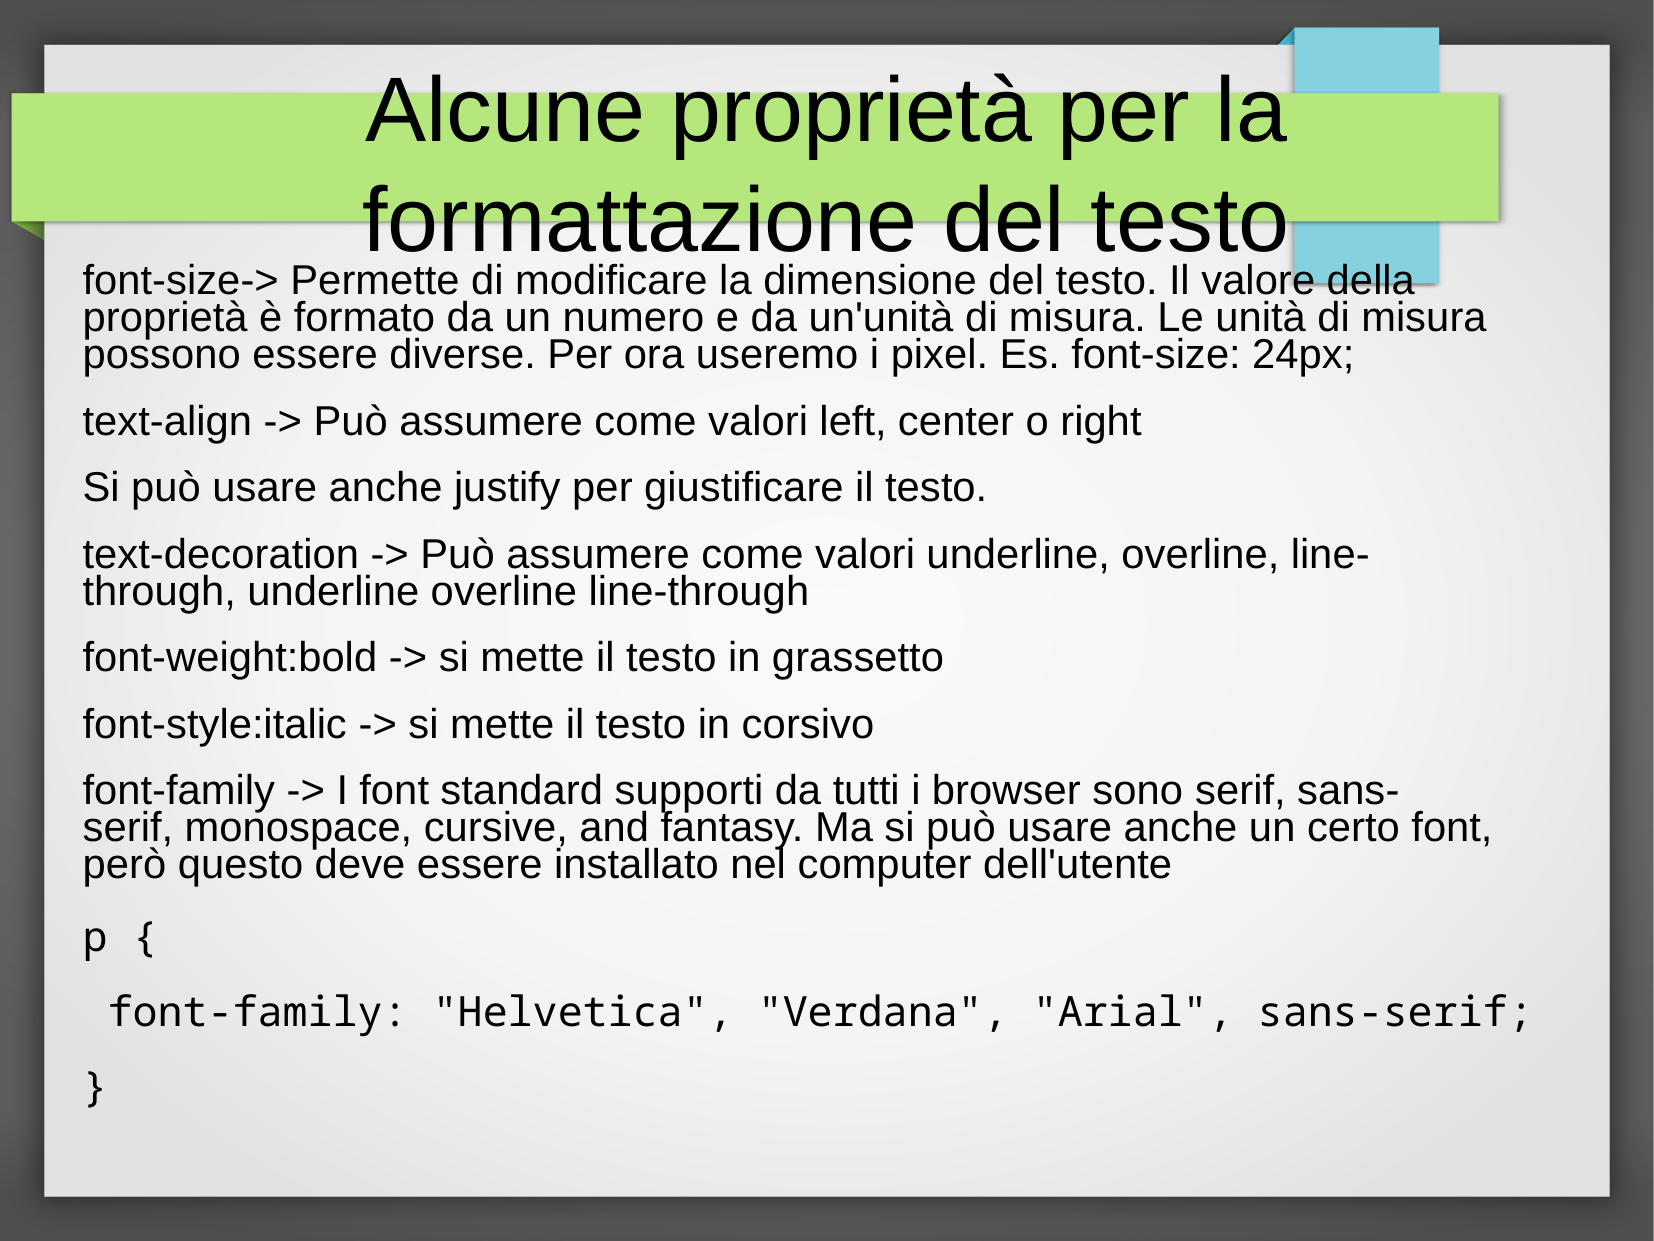

# Alcune proprietà per la formattazione del testo
font-size-> Permette di modificare la dimensione del testo. Il valore della proprietà è formato da un numero e da un'unità di misura. Le unità di misura possono essere diverse. Per ora useremo i pixel. Es. font-size: 24px;
text-align -> Può assumere come valori left, center o right
Si può usare anche justify per giustificare il testo.
text-decoration -> Può assumere come valori underline, overline, line-through, underline overline line-through
font-weight:bold -> si mette il testo in grassetto
font-style:italic -> si mette il testo in corsivo
font-family -> I font standard supporti da tutti i browser sono serif, sans-serif, monospace, cursive, and fantasy. Ma si può usare anche un certo font, però questo deve essere installato nel computer dell'utente
p {
 font-family: "Helvetica", "Verdana", "Arial", sans-serif;
}